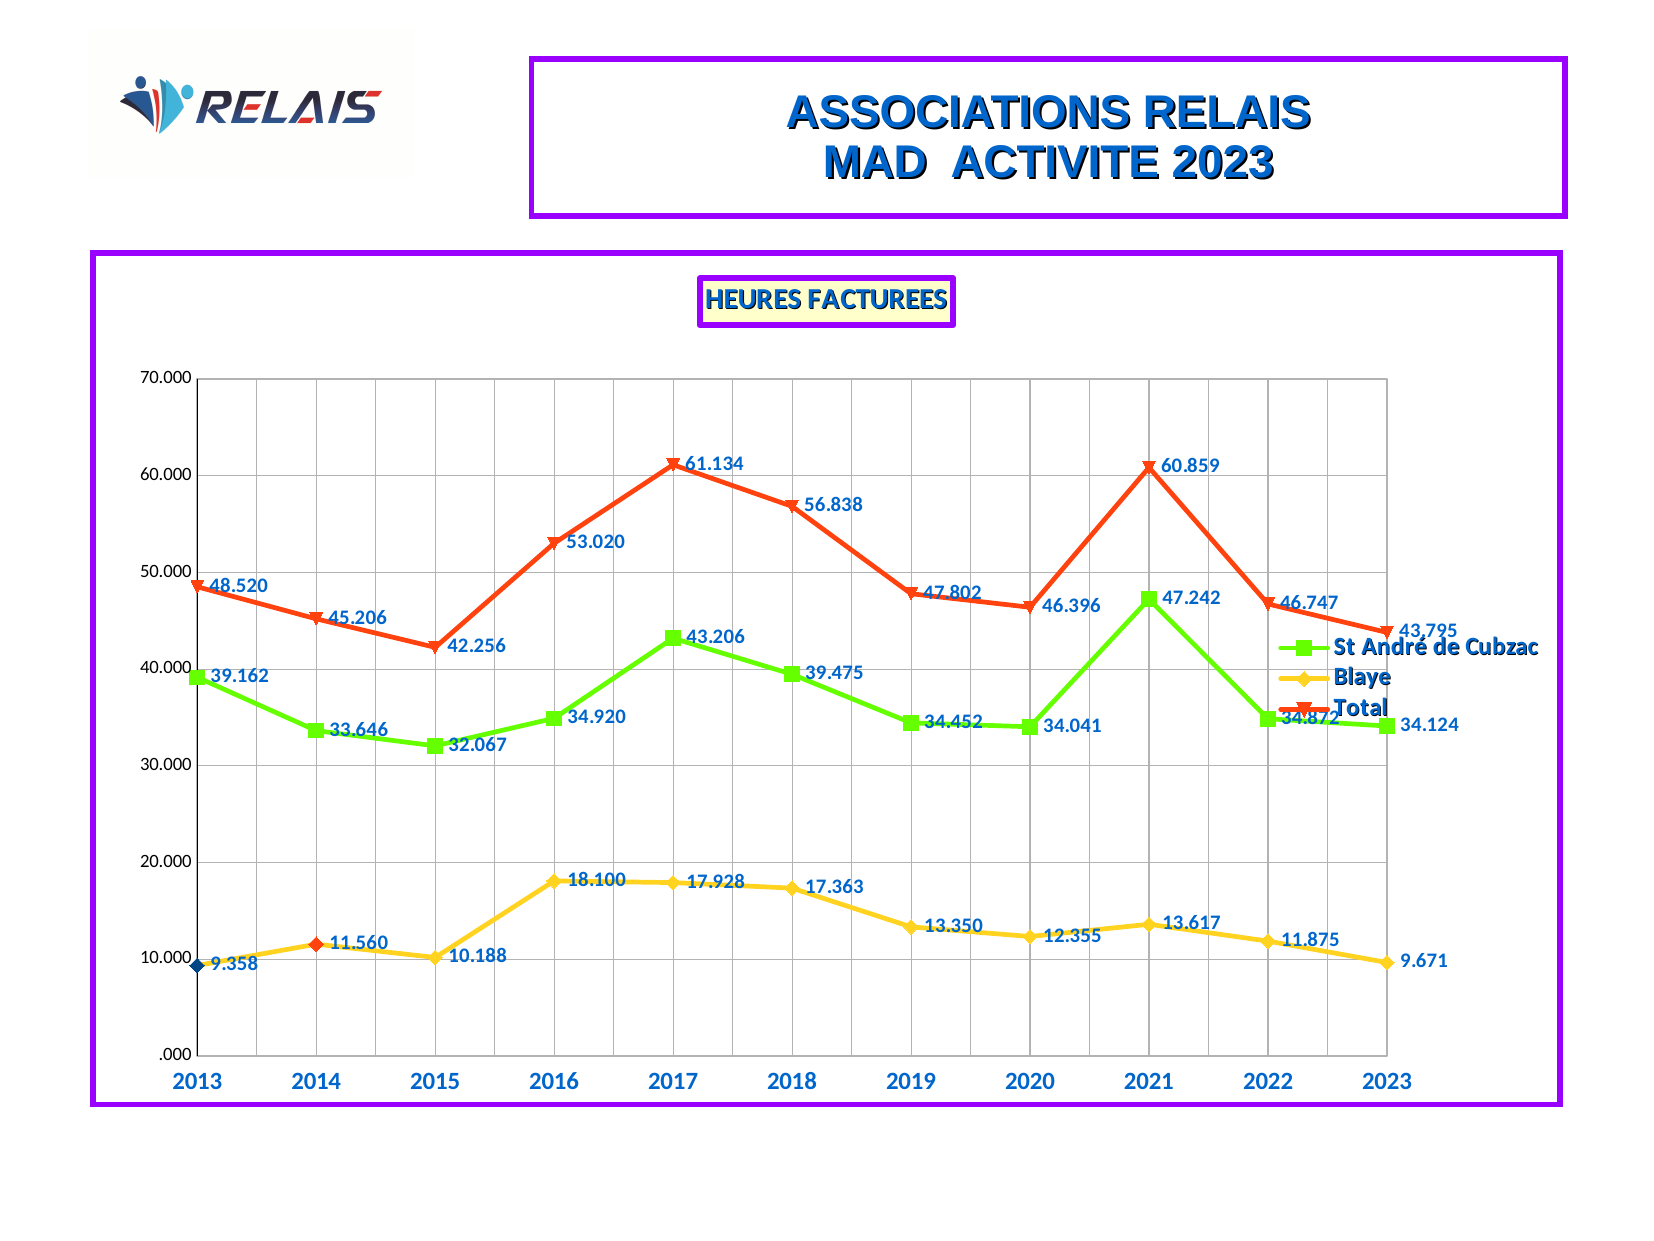

# ASSOCIATIONS RELAIS MAD ACTIVITE 2023
### Chart: HEURES FACTUREES
| Category | St André de Cubzac | Blaye | Total |
|---|---|---|---|
| 2013 | 39162.0 | 9358.0 | 48520.0 |
| 2014 | 33646.0 | 11560.0 | 45206.0 |
| 2015 | 32067.0 | 10188.0 | 42256.0 |
| 2016 | 34920.0 | 18100.0 | 53020.0 |
| 2017 | 43206.0 | 17928.0 | 61134.0 |
| 2018 | 39475.0 | 17363.0 | 56838.0 |
| 2019 | 34452.0 | 13350.0 | 47802.0 |
| 2020 | 34041.0 | 12355.0 | 46396.0 |
| 2021 | 47242.0 | 13617.0 | 60859.0 |
| 2022 | 34872.0 | 11875.0 | 46747.0 |
| 2023 | 34124.0 | 9671.0 | 43795.0 |